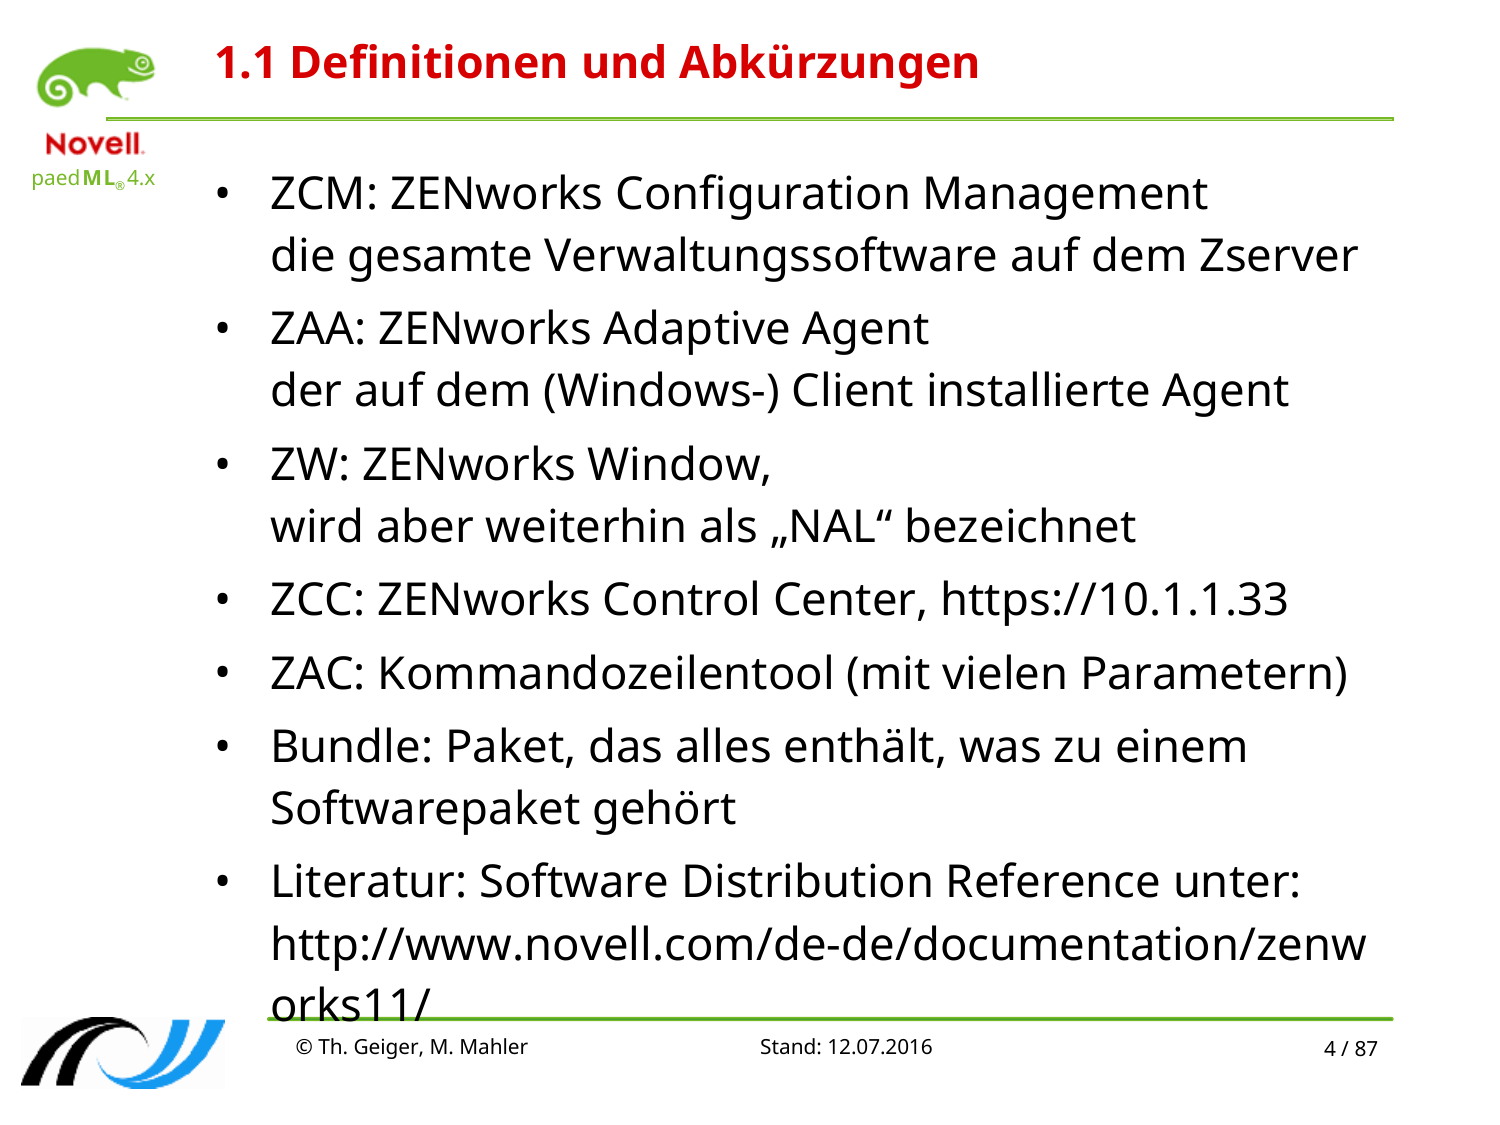

# 1.1 Definitionen und Abkürzungen
ZCM: ZENworks Configuration Management
die gesamte Verwaltungssoftware auf dem Zserver
ZAA: ZENworks Adaptive Agent
der auf dem (Windows-) Client installierte Agent
ZW: ZENworks Window,
wird aber weiterhin als „NAL“ bezeichnet
ZCC: ZENworks Control Center, https://10.1.1.33
ZAC: Kommandozeilentool (mit vielen Parametern)
Bundle: Paket, das alles enthält, was zu einem Softwarepaket gehört
Literatur: Software Distribution Reference unter: http://www.novell.com/de-de/documentation/zenworks11/
© Th. Geiger, M. Mahler
12.07.2016
4